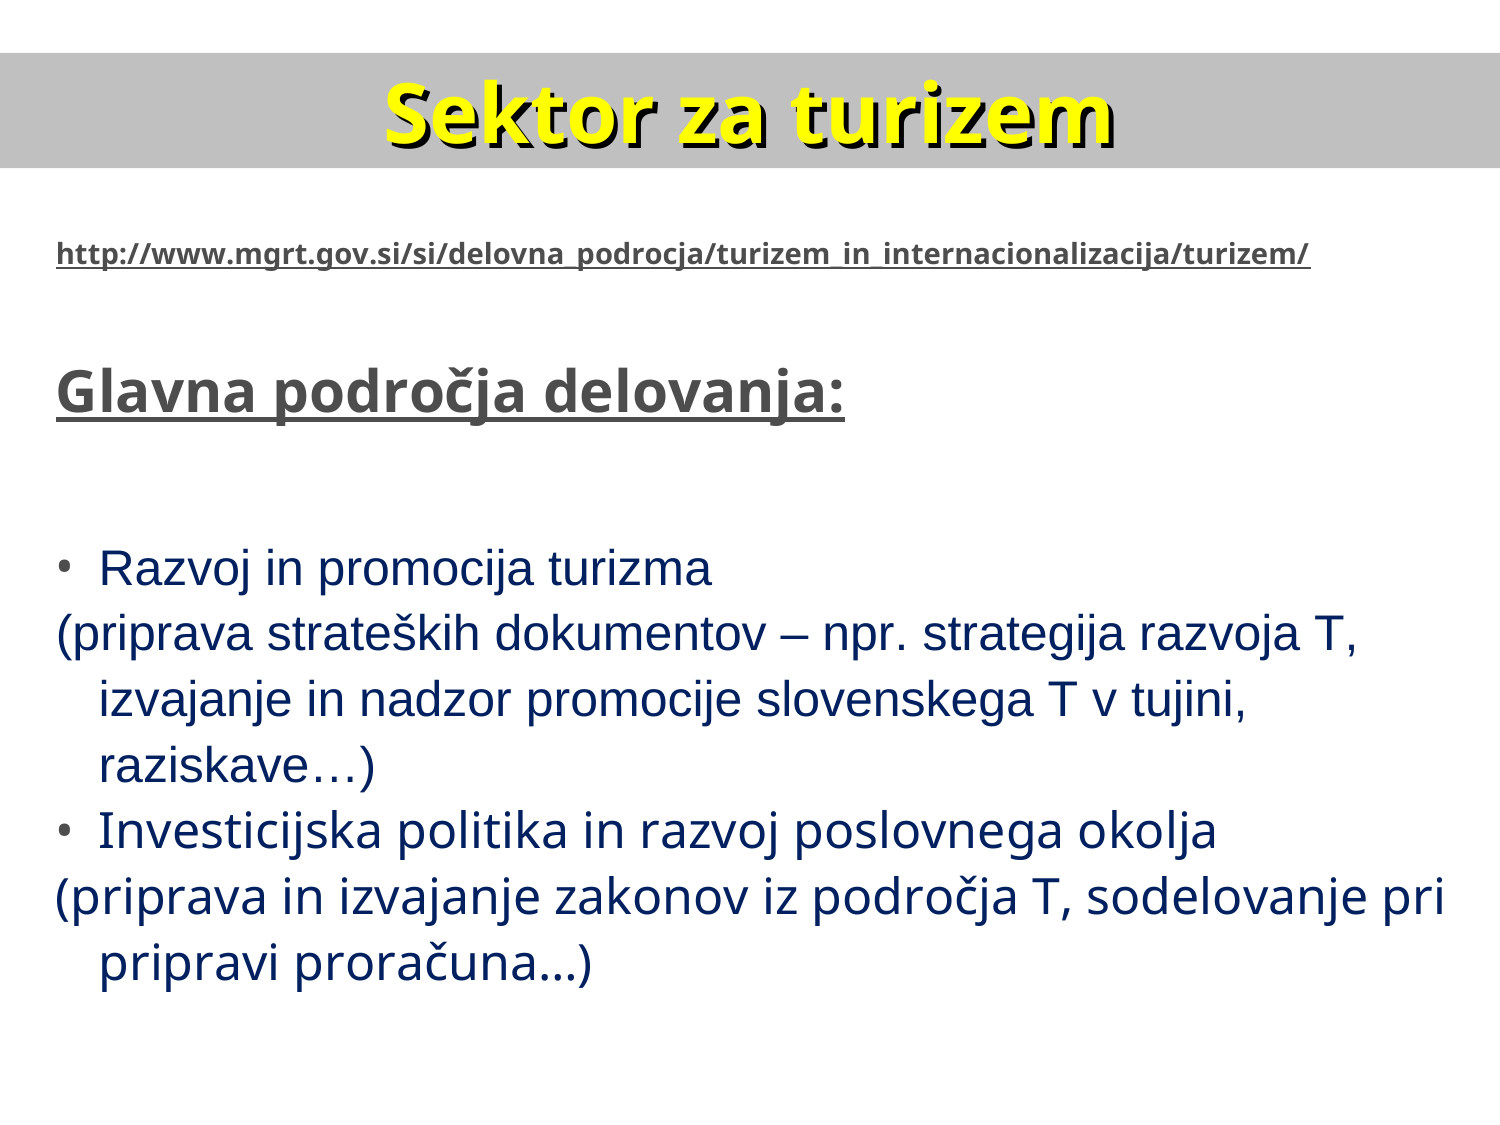

Sektor za turizem
http://www.mgrt.gov.si/si/delovna_podrocja/turizem_in_internacionalizacija/turizem/
Glavna področja delovanja:
Razvoj in promocija turizma
(priprava strateških dokumentov – npr. strategija razvoja T, izvajanje in nadzor promocije slovenskega T v tujini, raziskave…)
Investicijska politika in razvoj poslovnega okolja
(priprava in izvajanje zakonov iz področja T, sodelovanje pri pripravi proračuna…)